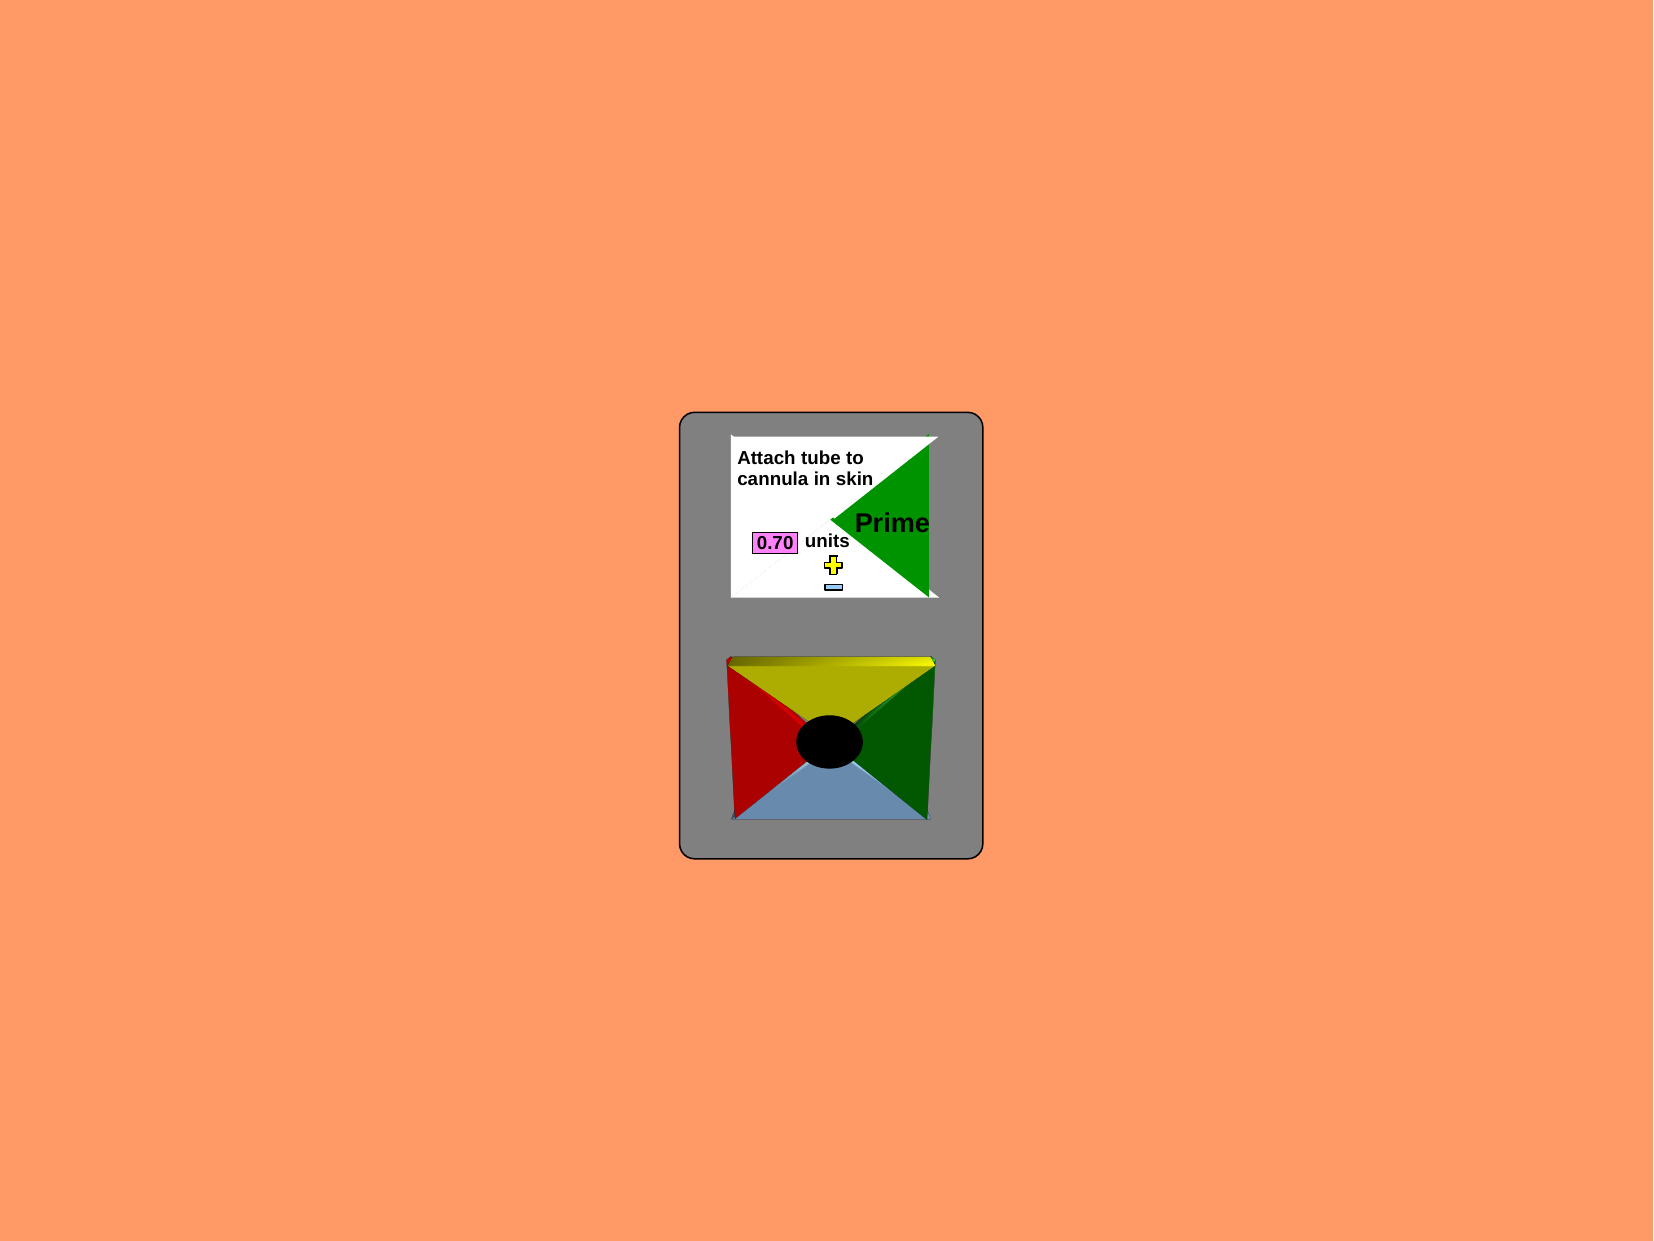

Attach tube to cannula in skin
Prime
units
0.70